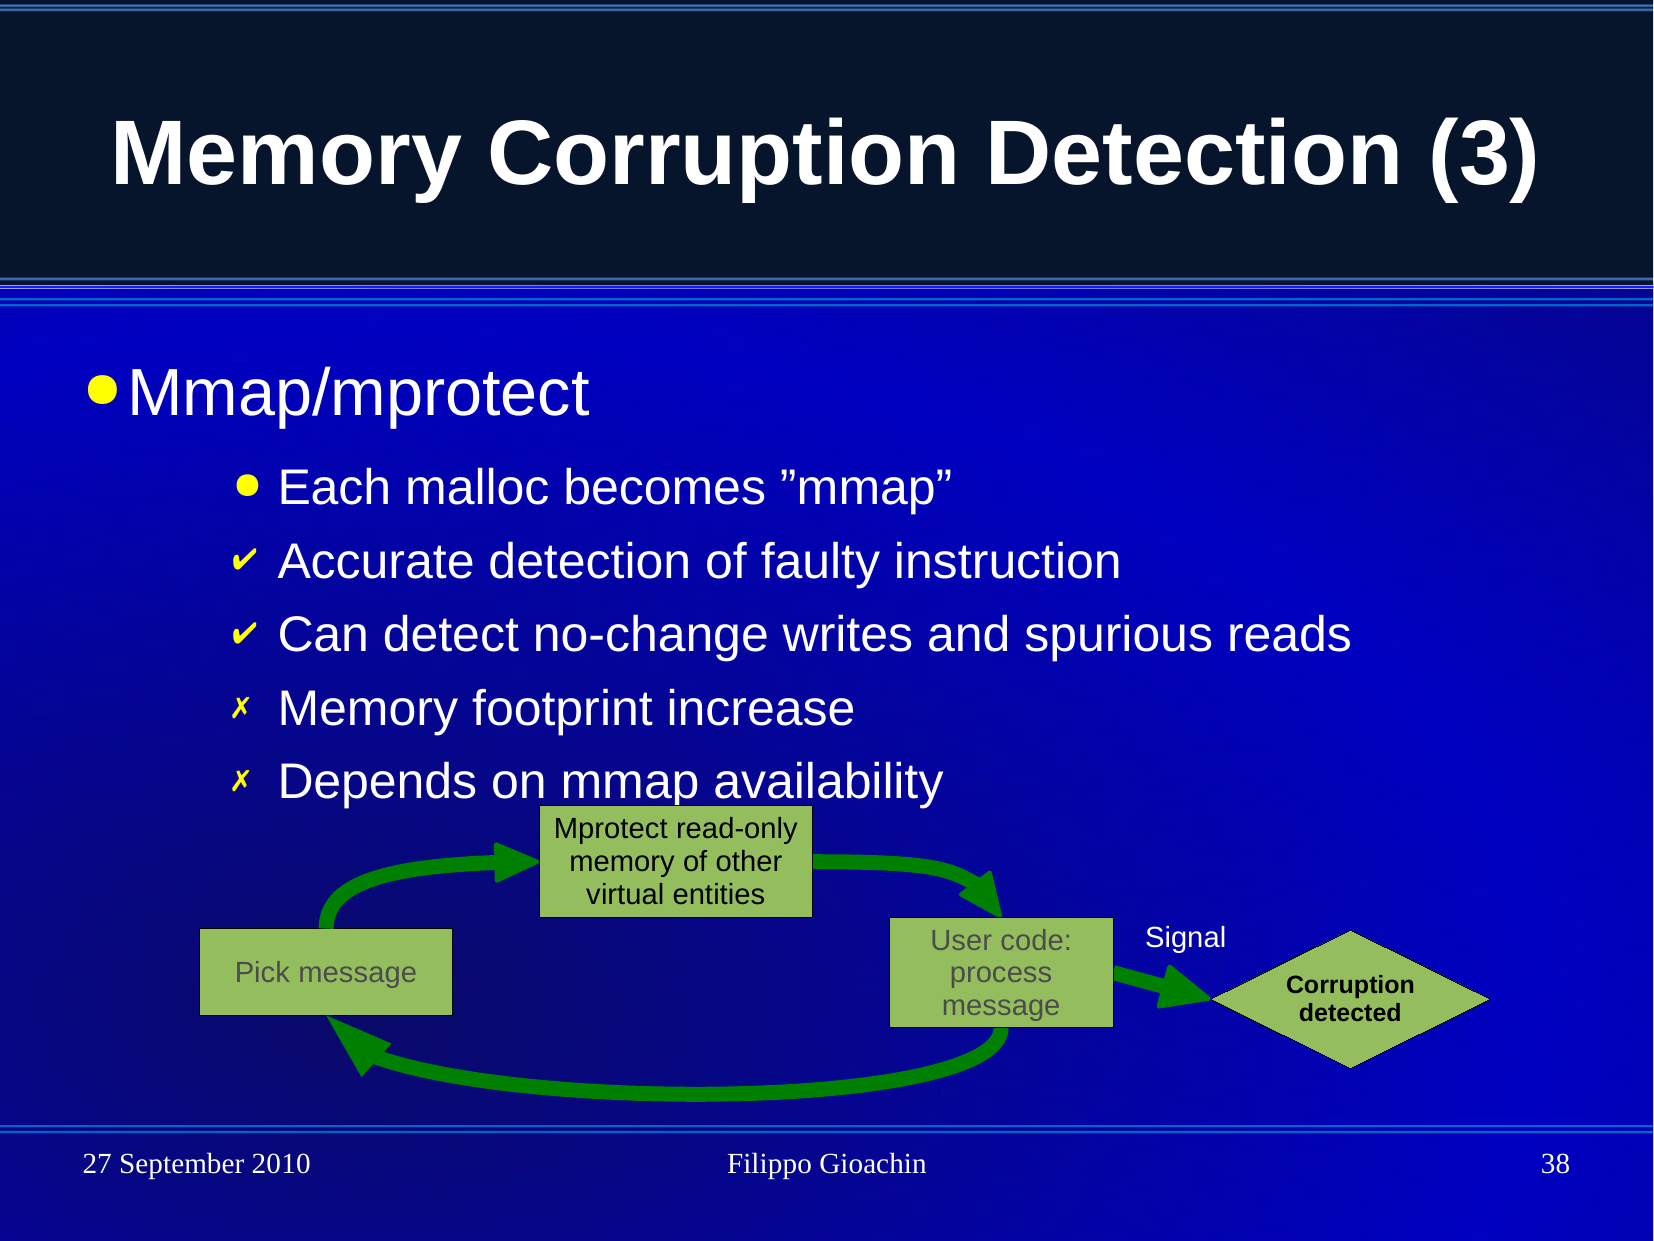

# Memory Corruption Detection (3)
Mmap/mprotect
Each malloc becomes ”mmap”
Accurate detection of faulty instruction
Can detect no-change writes and spurious reads
Memory footprint increase
Depends on mmap availability
Mprotect read-only
memory of other
virtual entities
Signal
User code:
process
message
Pick message
Corruption
detected
27 September 2010
Filippo Gioachin
38